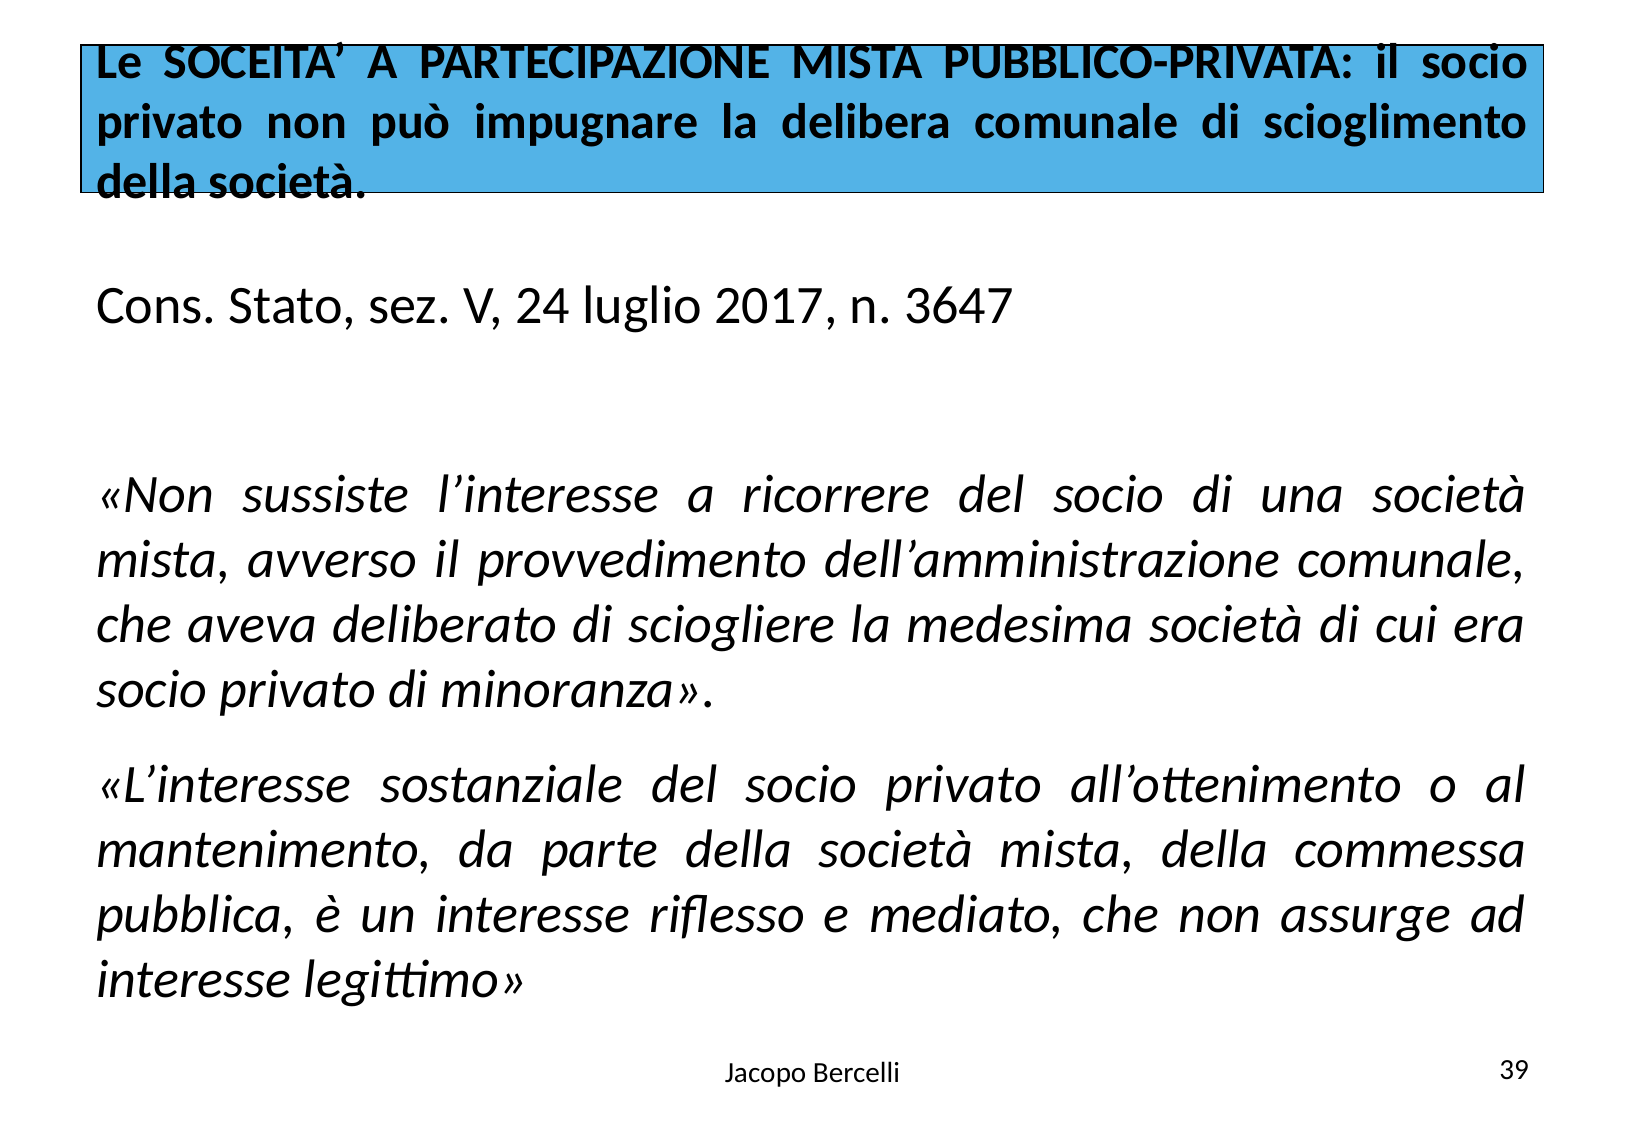

# Le SOCEITA’ A PARTECIPAZIONE MISTA PUBBLICO-PRIVATA: il socio privato non può impugnare la delibera comunale di scioglimento della società.
Cons. Stato, sez. V, 24 luglio 2017, n. 3647
«Non sussiste l’interesse a ricorrere del socio di una società mista, avverso il provvedimento dell’amministrazione comunale, che aveva deliberato di sciogliere la medesima società di cui era socio privato di minoranza».
«L’interesse sostanziale del socio privato all’ottenimento o al mantenimento, da parte della società mista, della commessa pubblica, è un interesse riflesso e mediato, che non assurge ad interesse legittimo»
Jacopo Bercelli